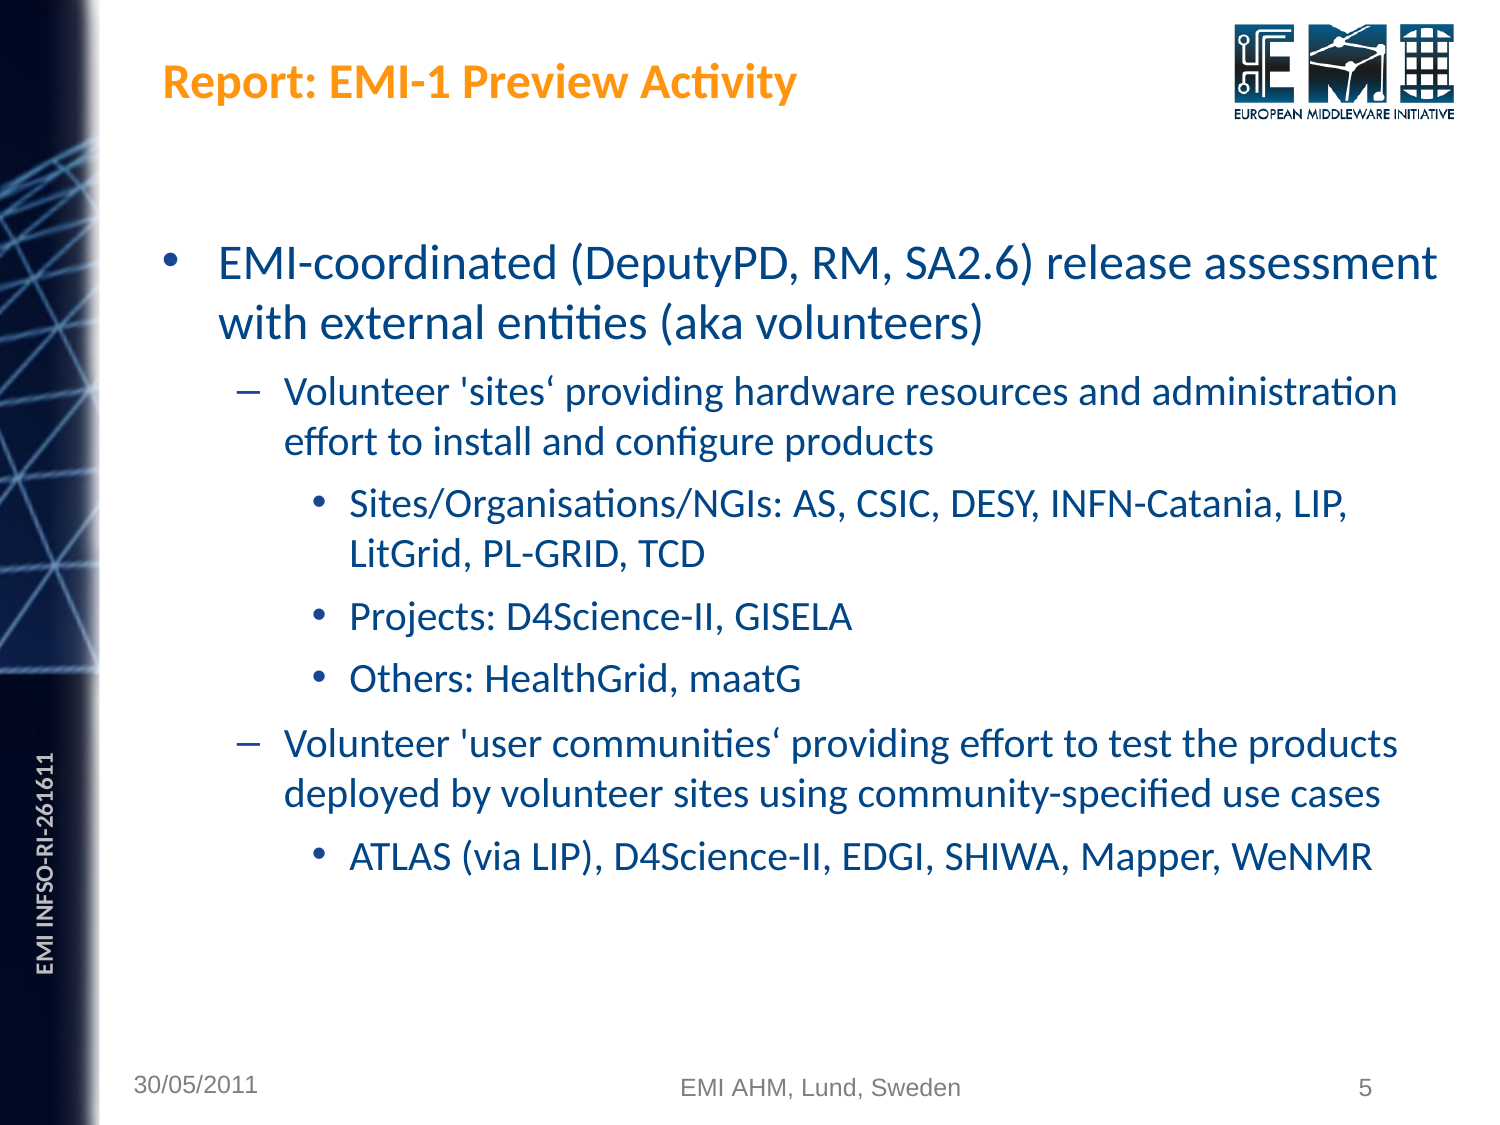

Report: EMI-1 Preview Activity
# EMI-coordinated (DeputyPD, RM, SA2.6) release assessment with external entities (aka volunteers)
Volunteer 'sites‘ providing hardware resources and administration effort to install and configure products
Sites/Organisations/NGIs: AS, CSIC, DESY, INFN-Catania, LIP, LitGrid, PL-GRID, TCD
Projects: D4Science-II, GISELA
Others: HealthGrid, maatG
Volunteer 'user communities‘ providing effort to test the products deployed by volunteer sites using community-specified use cases
ATLAS (via LIP), D4Science-II, EDGI, SHIWA, Mapper, WeNMR
30/05/2011
EMI AHM, Lund, Sweden